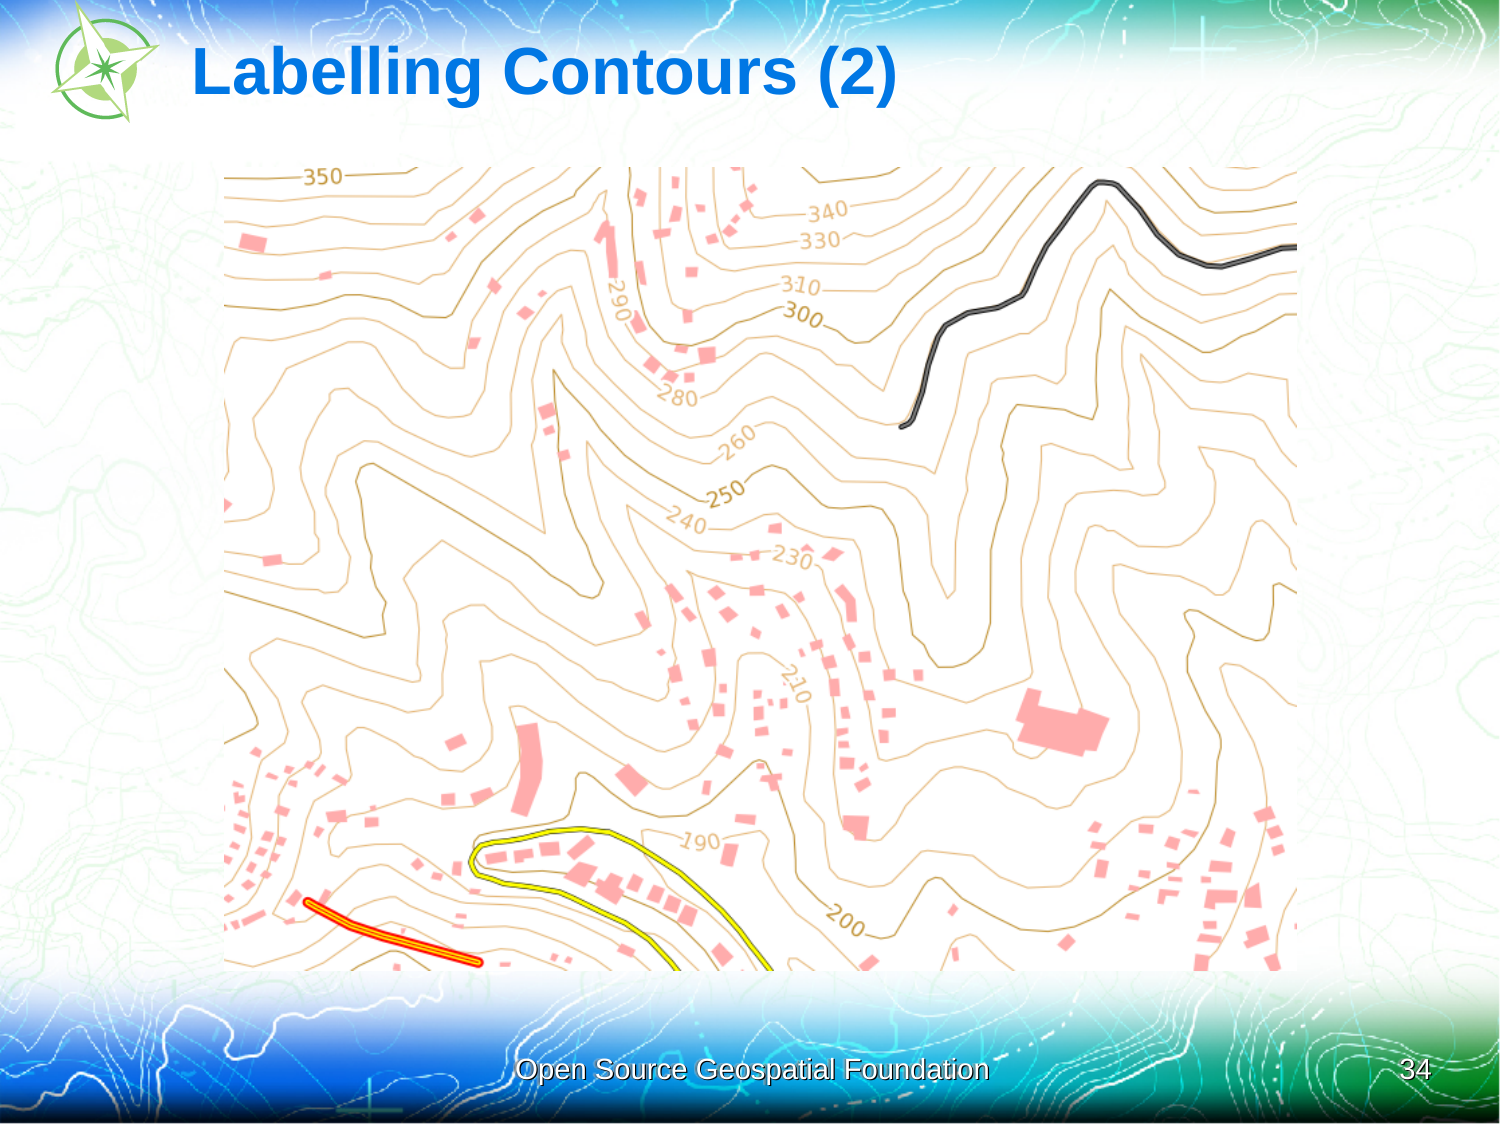

# Labelling Contours (2)
Open Source Geospatial Foundation
34